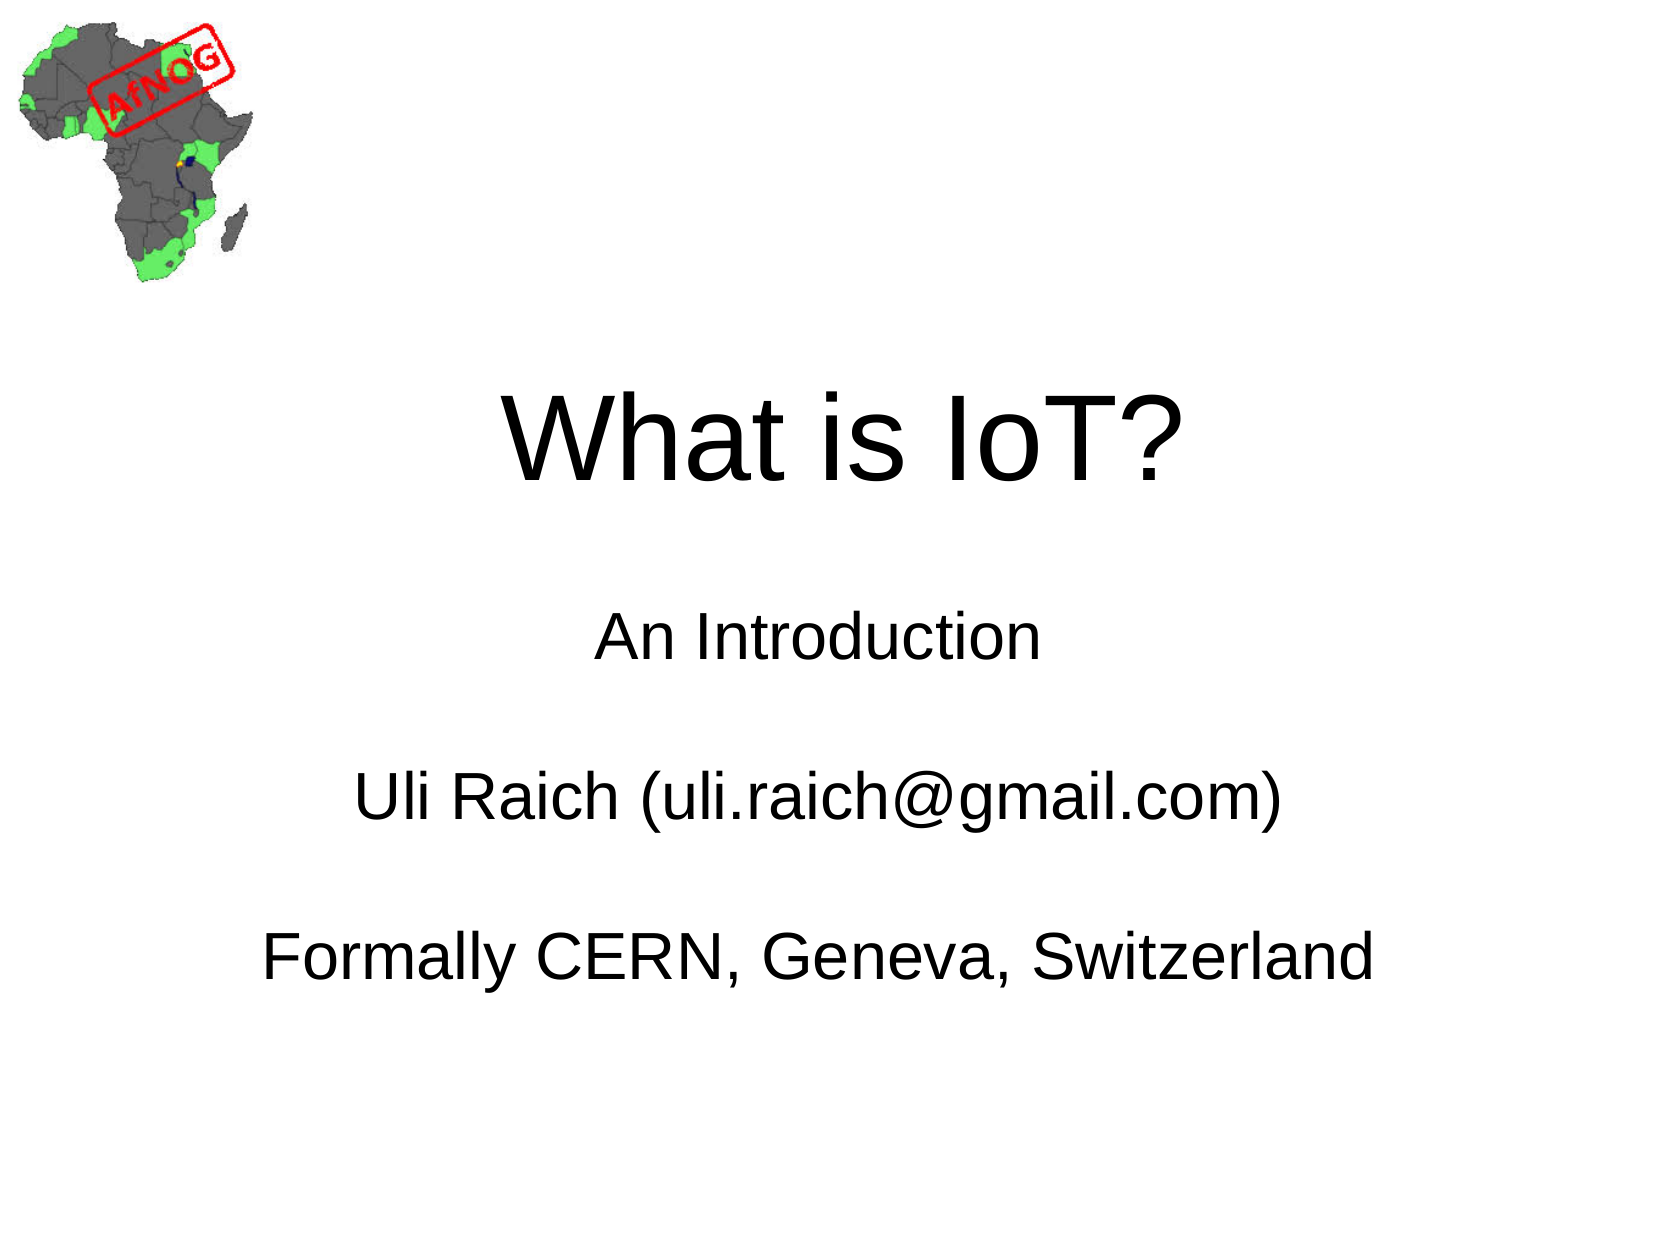

What is IoT?
An Introduction
Uli Raich (uli.raich@gmail.com)
Formally CERN, Geneva, Switzerland